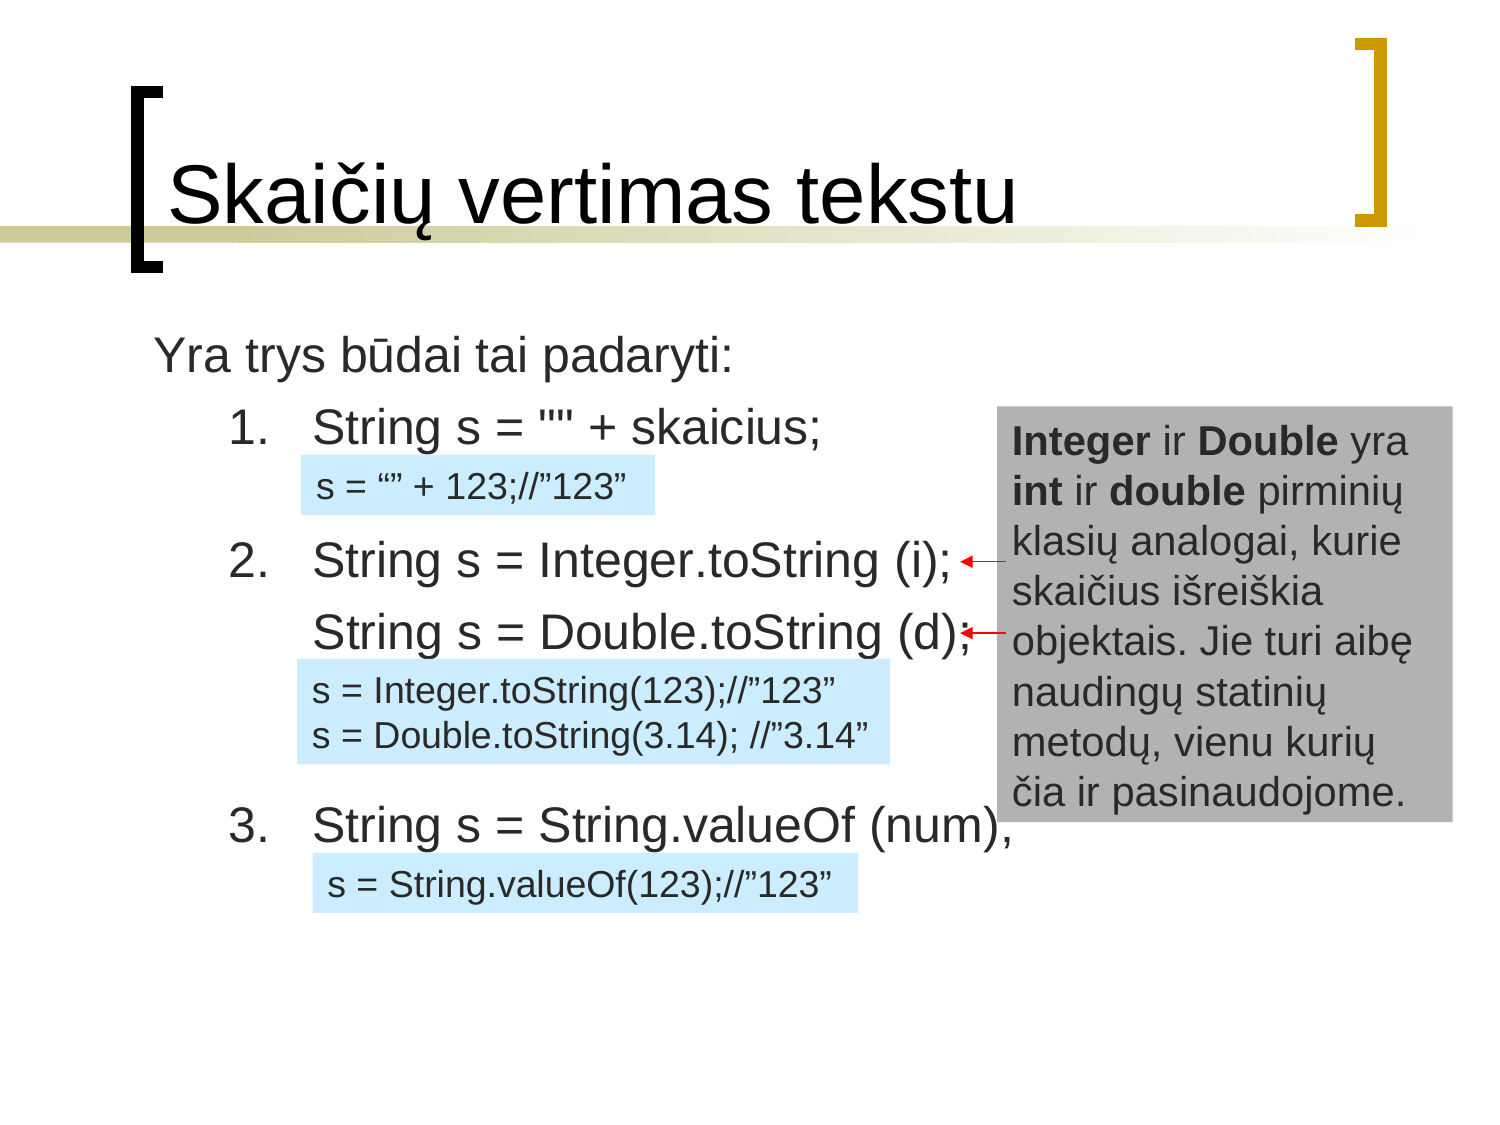

# Skaičių vertimas tekstu
Yra trys būdai tai padaryti:
1. String s = "" + skaicius;
2. String s = Integer.toString (i);
 String s = Double.toString (d);
3. String s = String.valueOf (num);
Integer ir Double yra int ir double pirminių klasių analogai, kurie skaičius išreiškia objektais. Jie turi aibę naudingų statinių metodų, vienu kurių čia ir pasinaudojome.
s = “” + 123;//”123”
s = Integer.toString(123);//”123”
s = Double.toString(3.14); //”3.14”
s = String.valueOf(123);//”123”